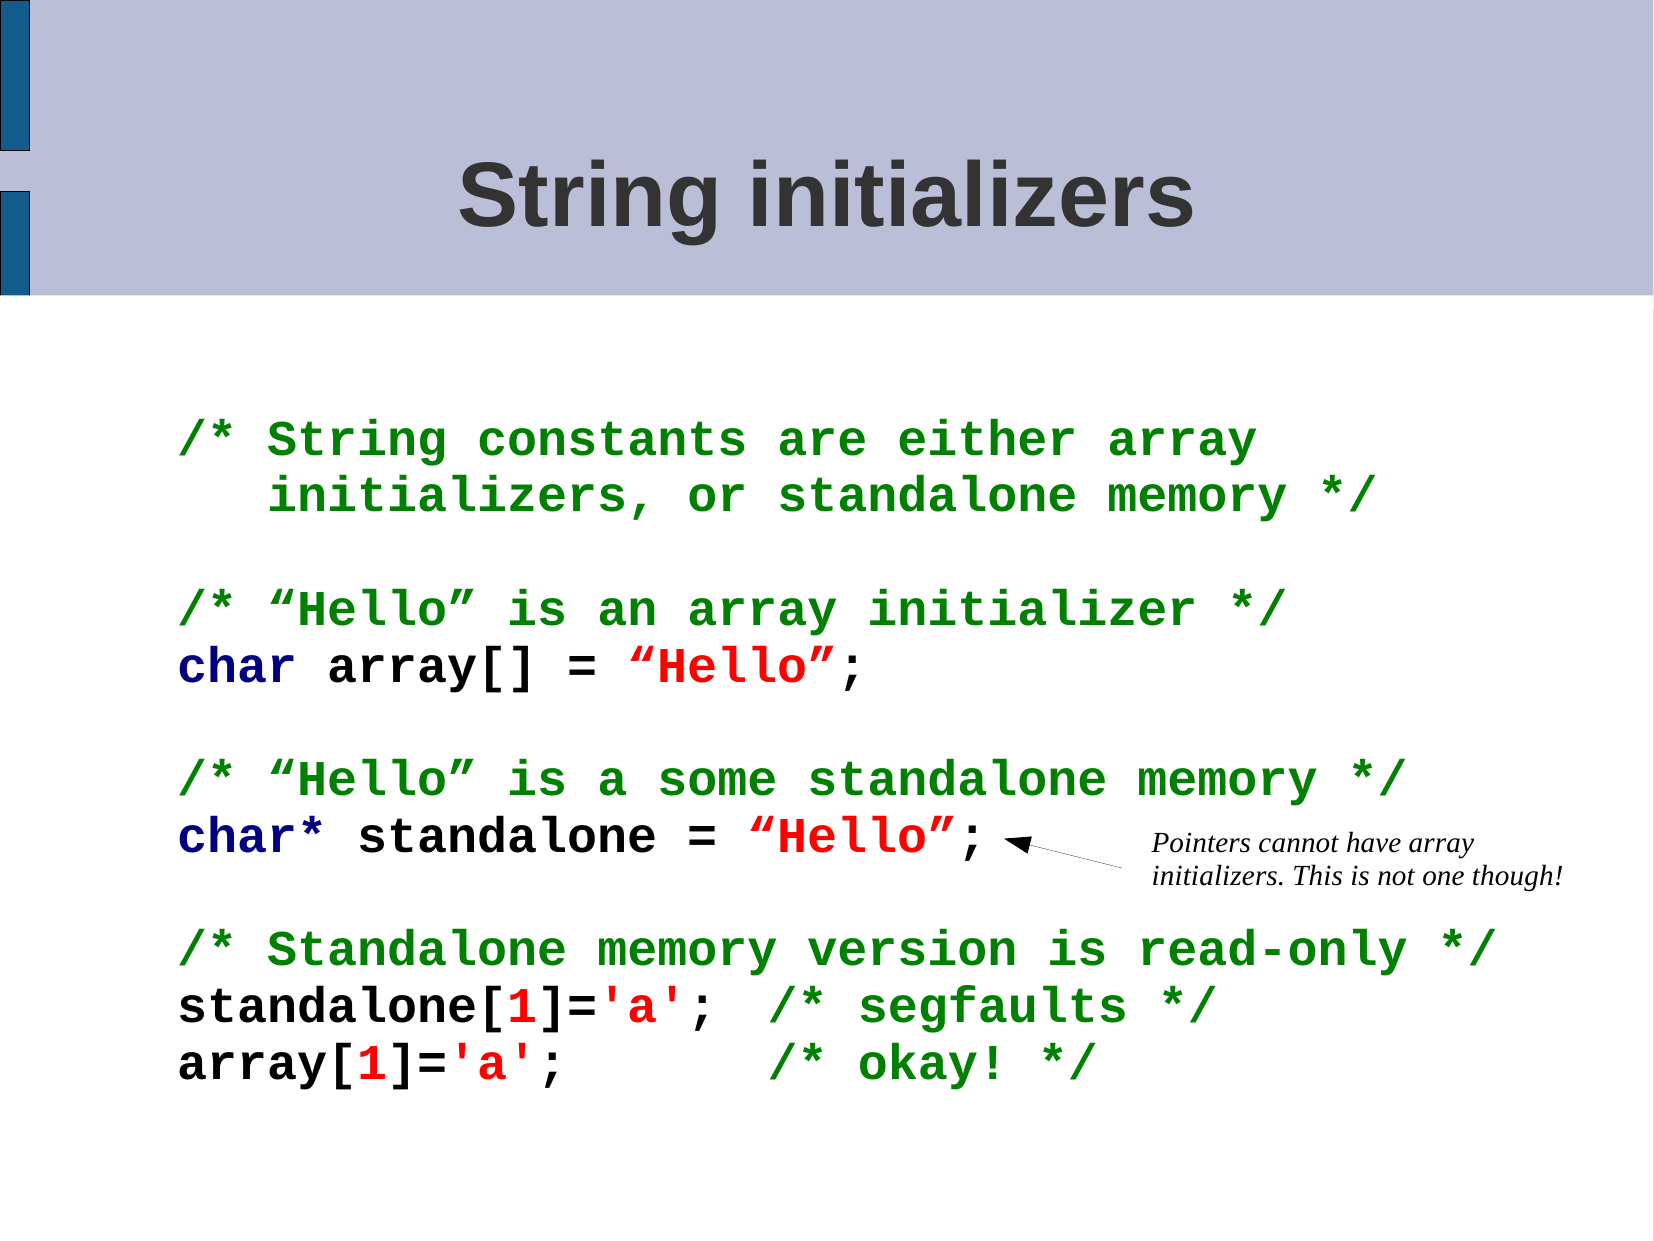

# String initializers
/* String constants are either array
 initializers, or standalone memory */
/* “Hello” is an array initializer */
char array[] = “Hello”;
/* “Hello” is a some standalone memory */
char* standalone = “Hello”;
/* Standalone memory version is read-only */
standalone[1]='a'; 	/* segfaults */
array[1]='a'; 			/* okay! */
Pointers cannot have array
initializers. This is not one though!